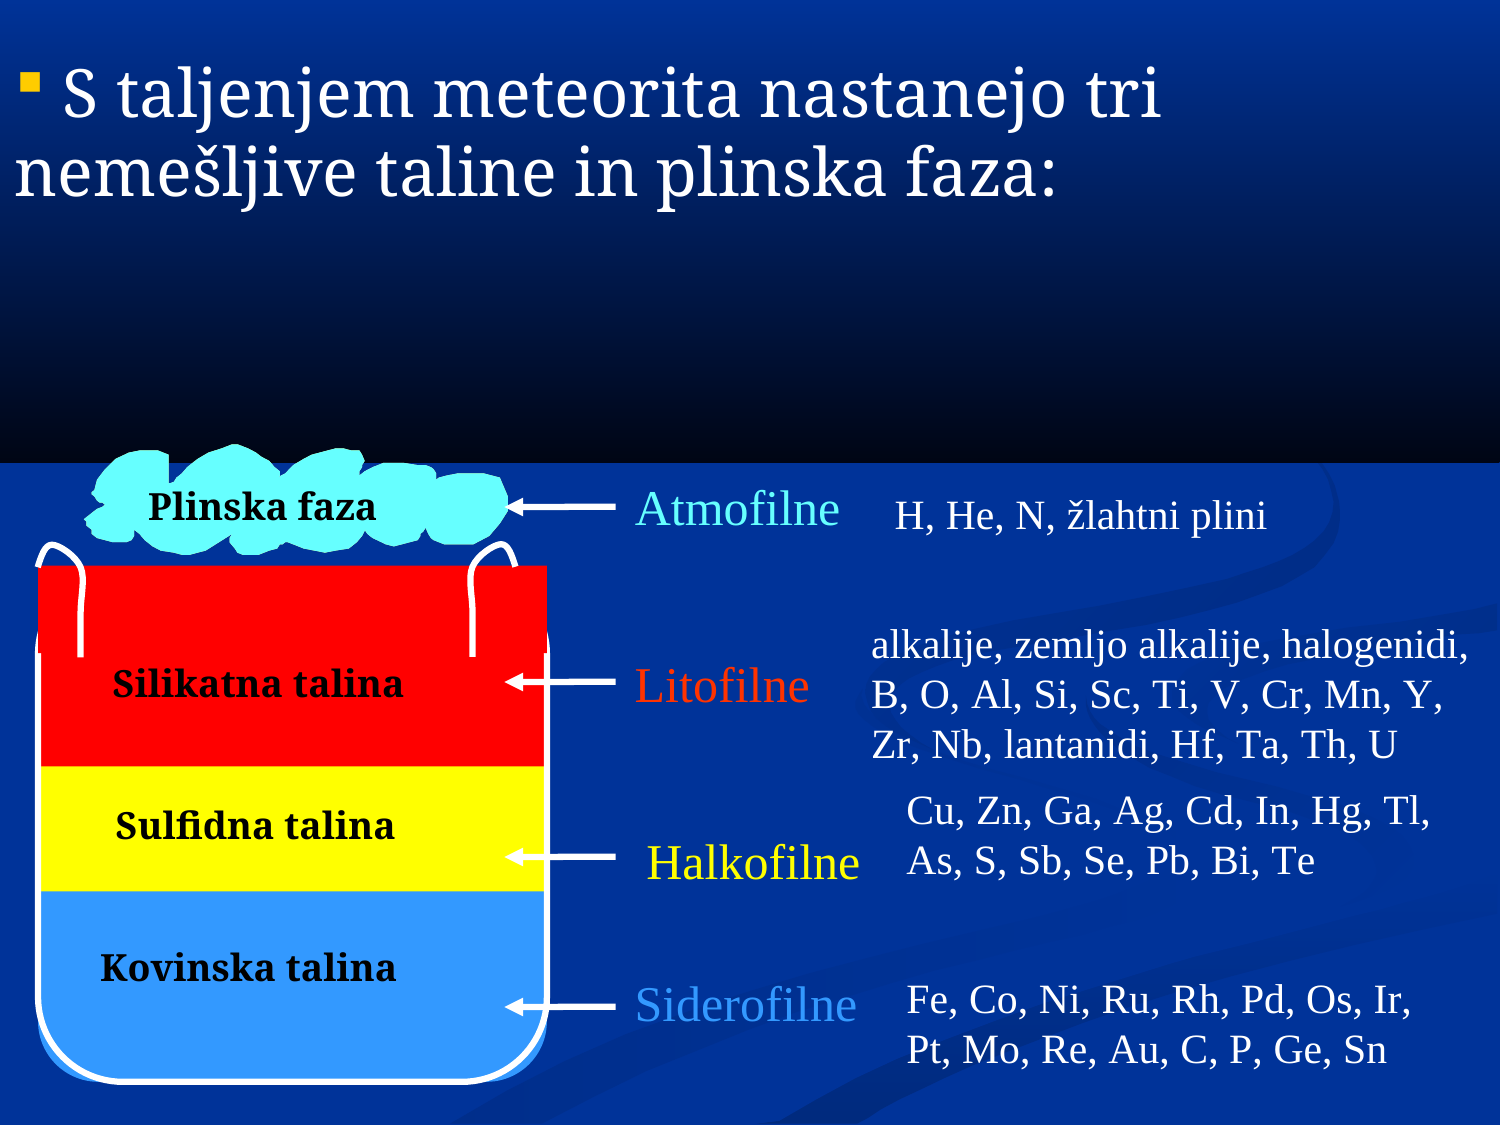

S taljenjem meteorita nastanejo tri nemešljive taline in plinska faza:
Atmofilne
H, He, N, žlahtni plini
Plinska faza
alkalije, zemljo alkalije, halogenidi, B, O, Al, Si, Sc, Ti, V, Cr, Mn, Y, Zr, Nb, lantanidi, Hf, Ta, Th, U
Litofilne
Silikatna talina
Cu, Zn, Ga, Ag, Cd, In, Hg, Tl, As, S, Sb, Se, Pb, Bi, Te
Sulfidna talina
Halkofilne
Kovinska talina
Siderofilne
Fe, Co, Ni, Ru, Rh, Pd, Os, Ir, Pt, Mo, Re, Au, C, P, Ge, Sn